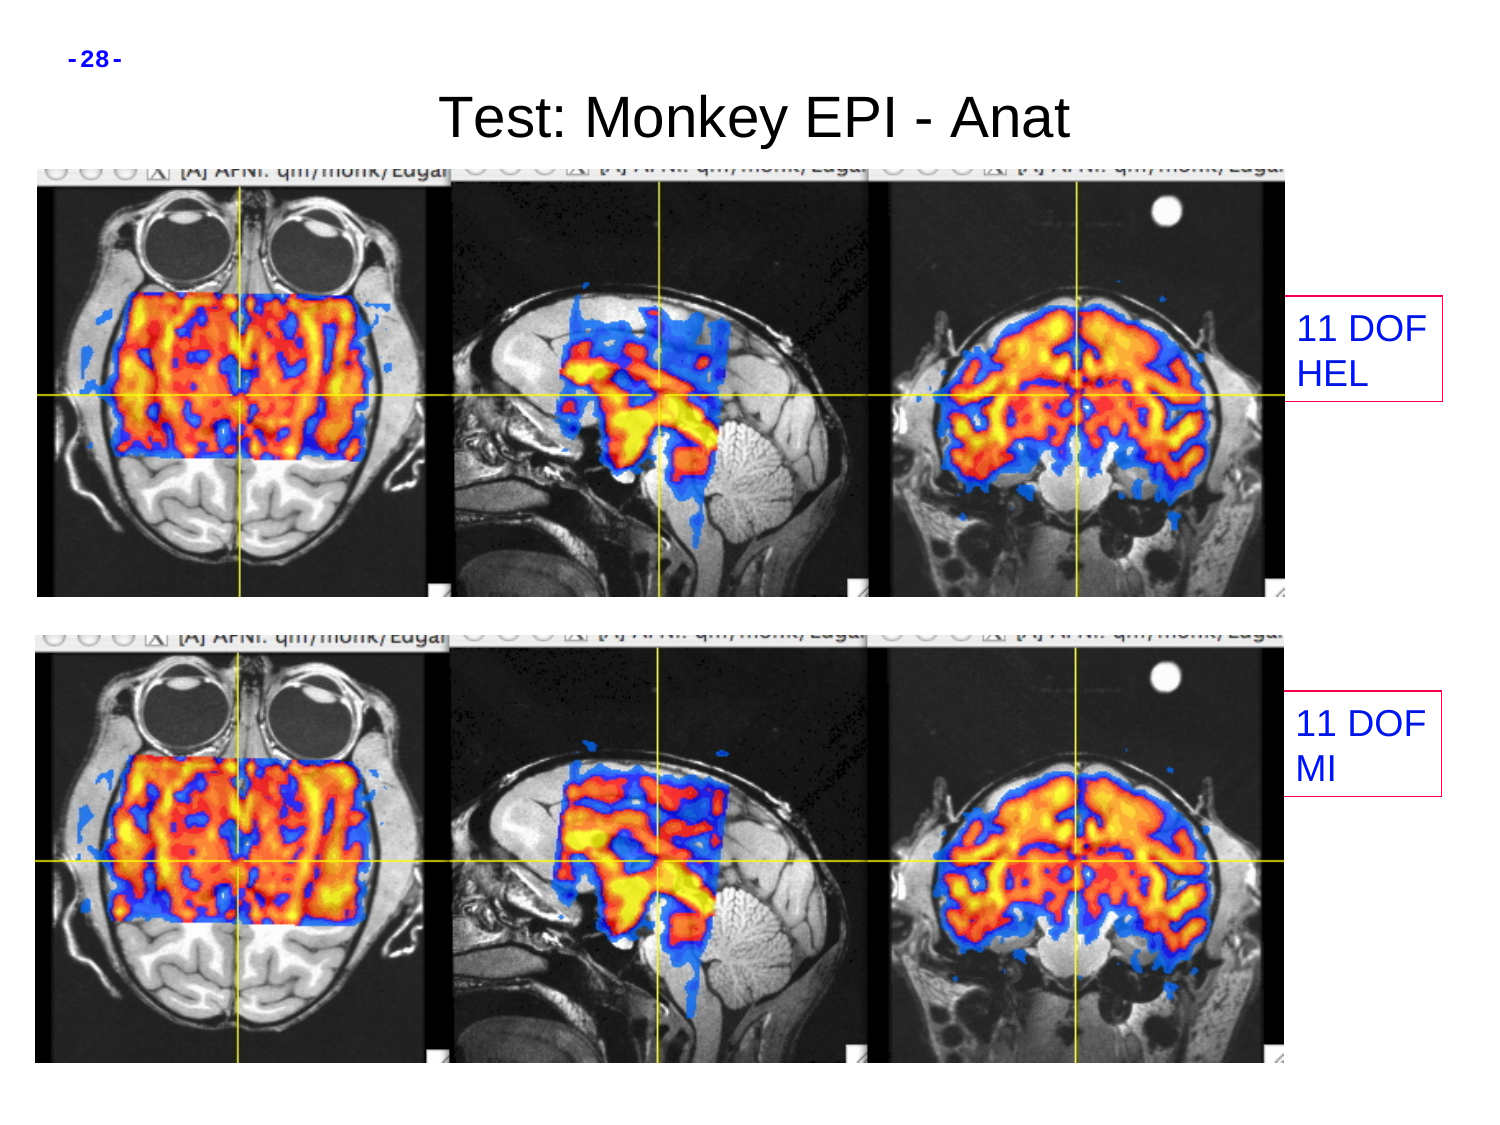

Test: Monkey EPI - Anat
11 DOF
HEL
11 DOF
MI